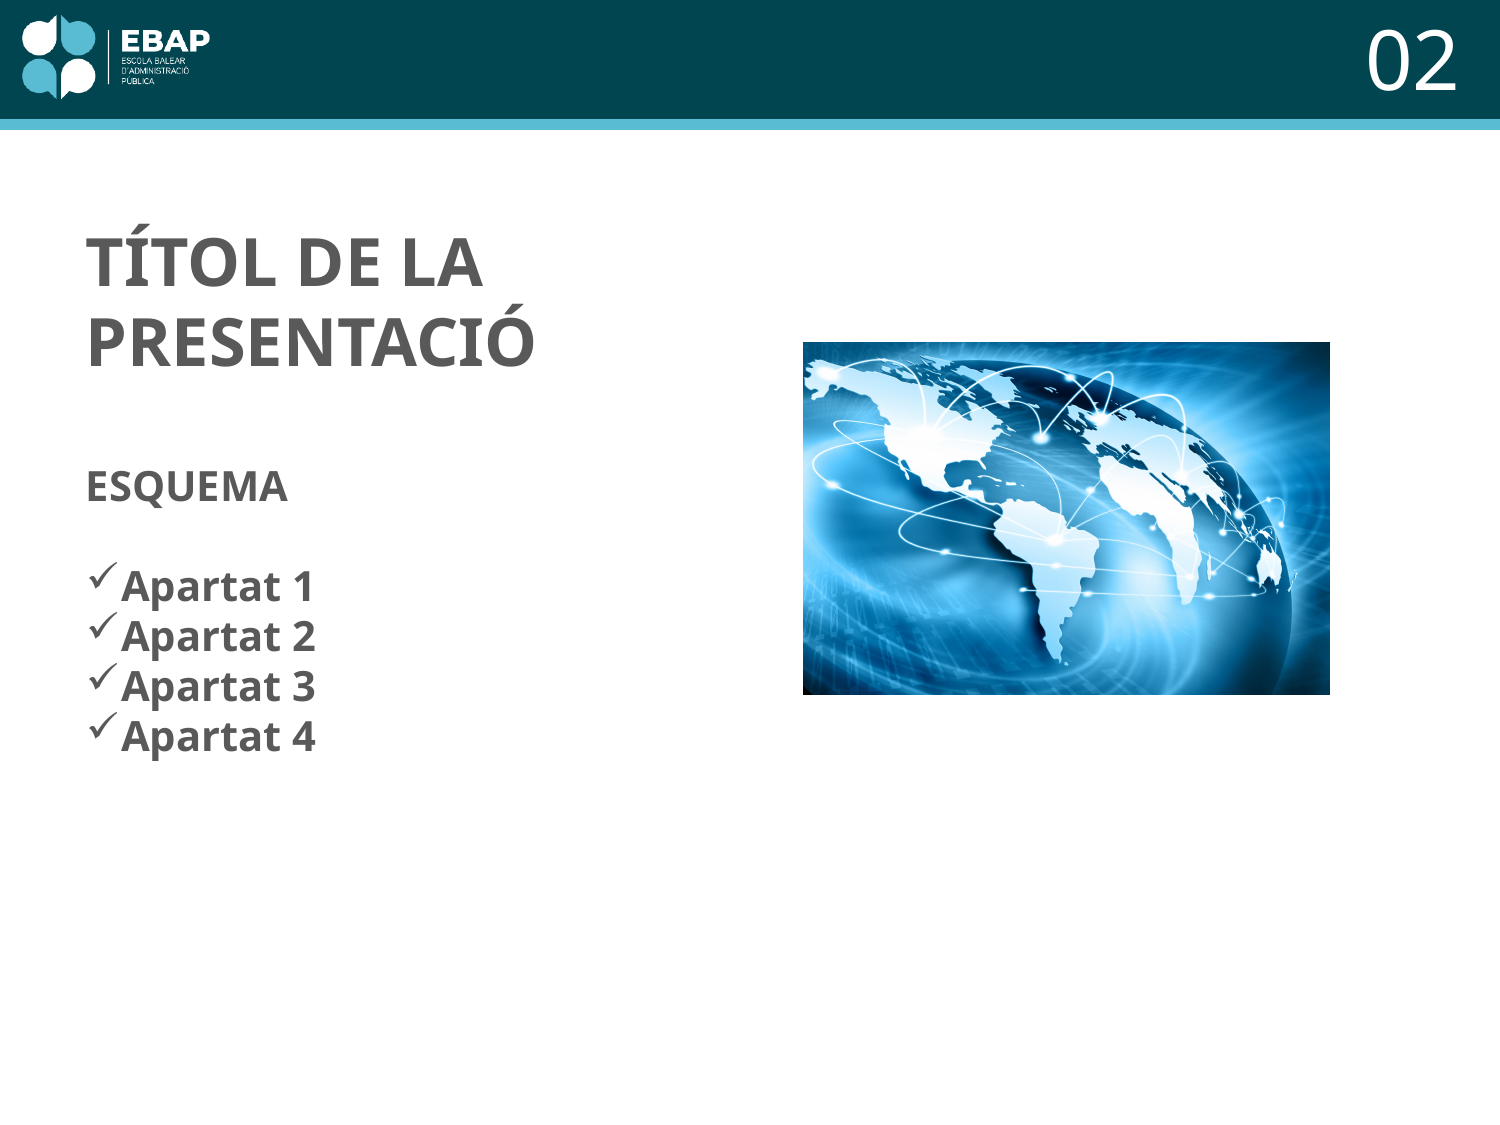

02
TÍTOL DE LA PRESENTACIÓ
ESQUEMA
Apartat 1
Apartat 2
Apartat 3
Apartat 4